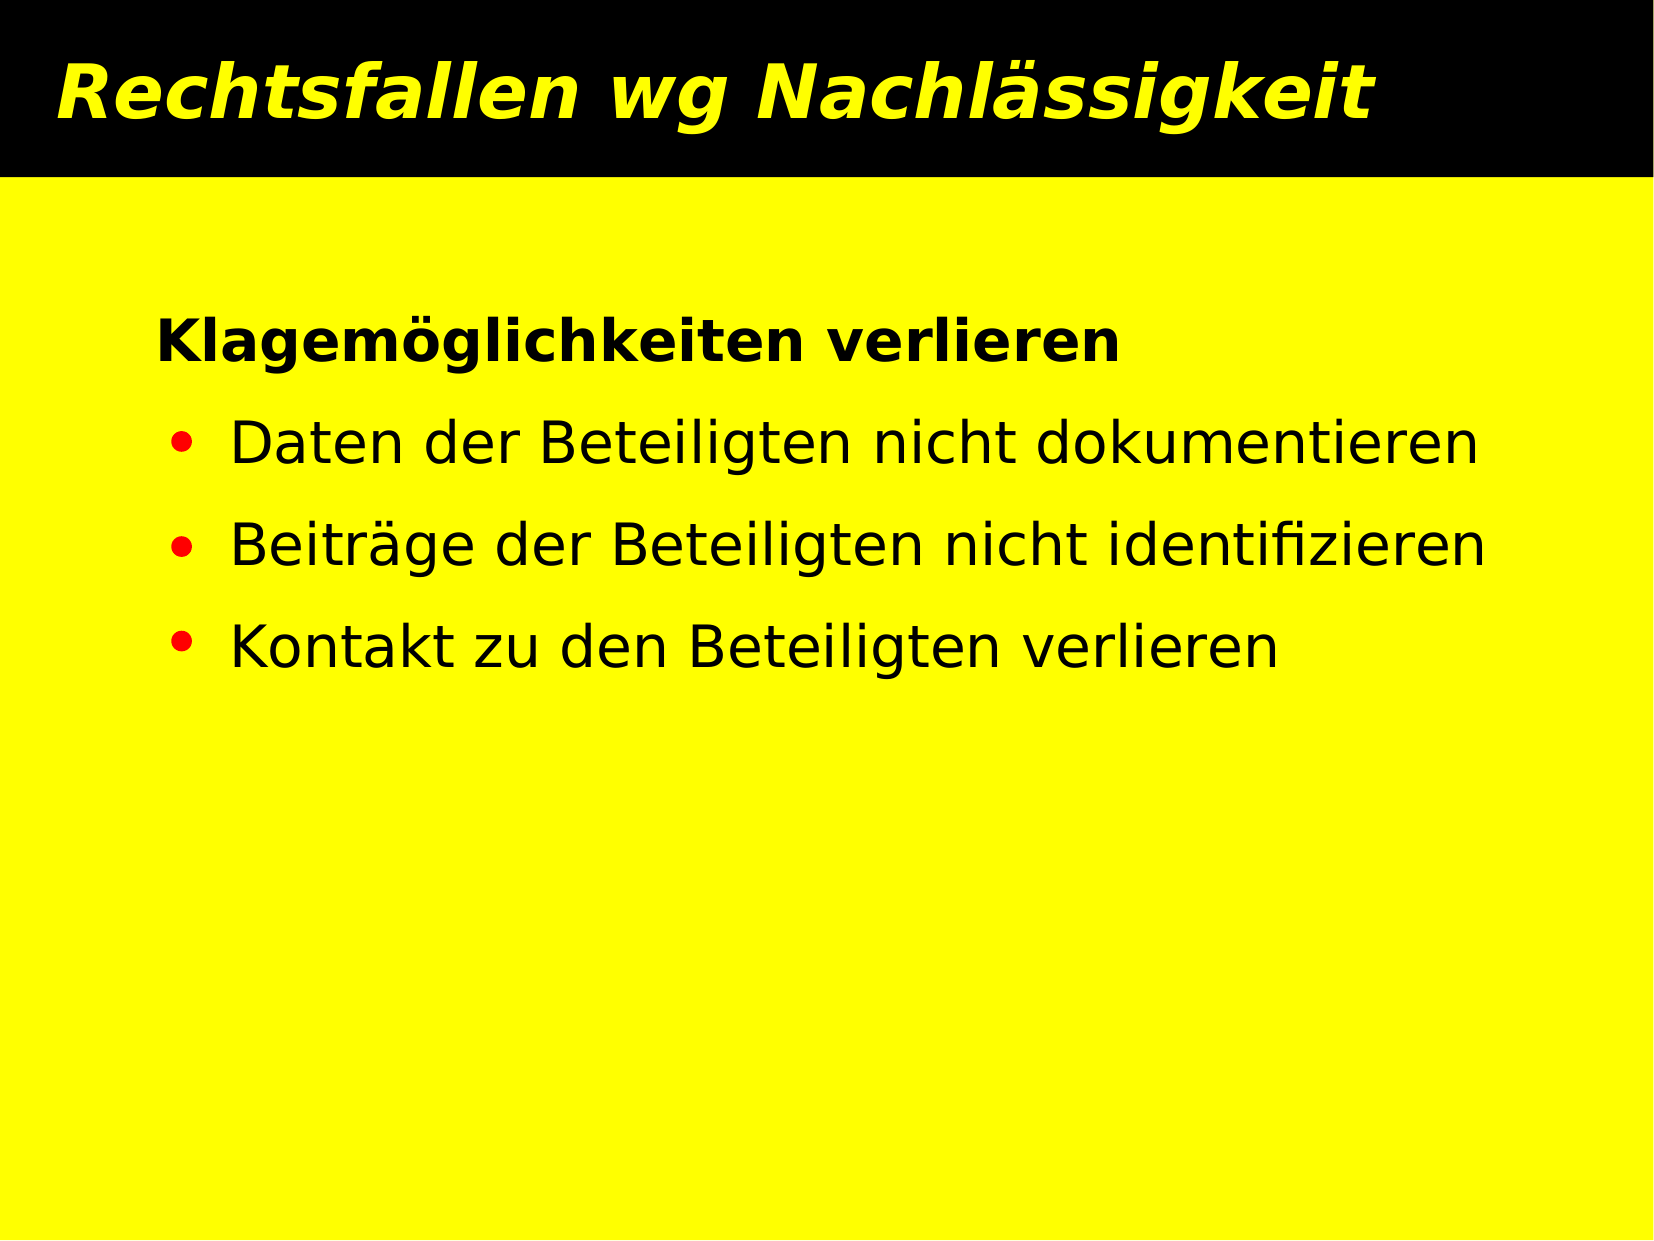

Rechtsfallen wg Nachlässigkeit
Klagemöglichkeiten verlieren
	Daten der Beteiligten nicht dokumentieren
	Beiträge der Beteiligten nicht identifizieren
	Kontakt zu den Beteiligten verlieren